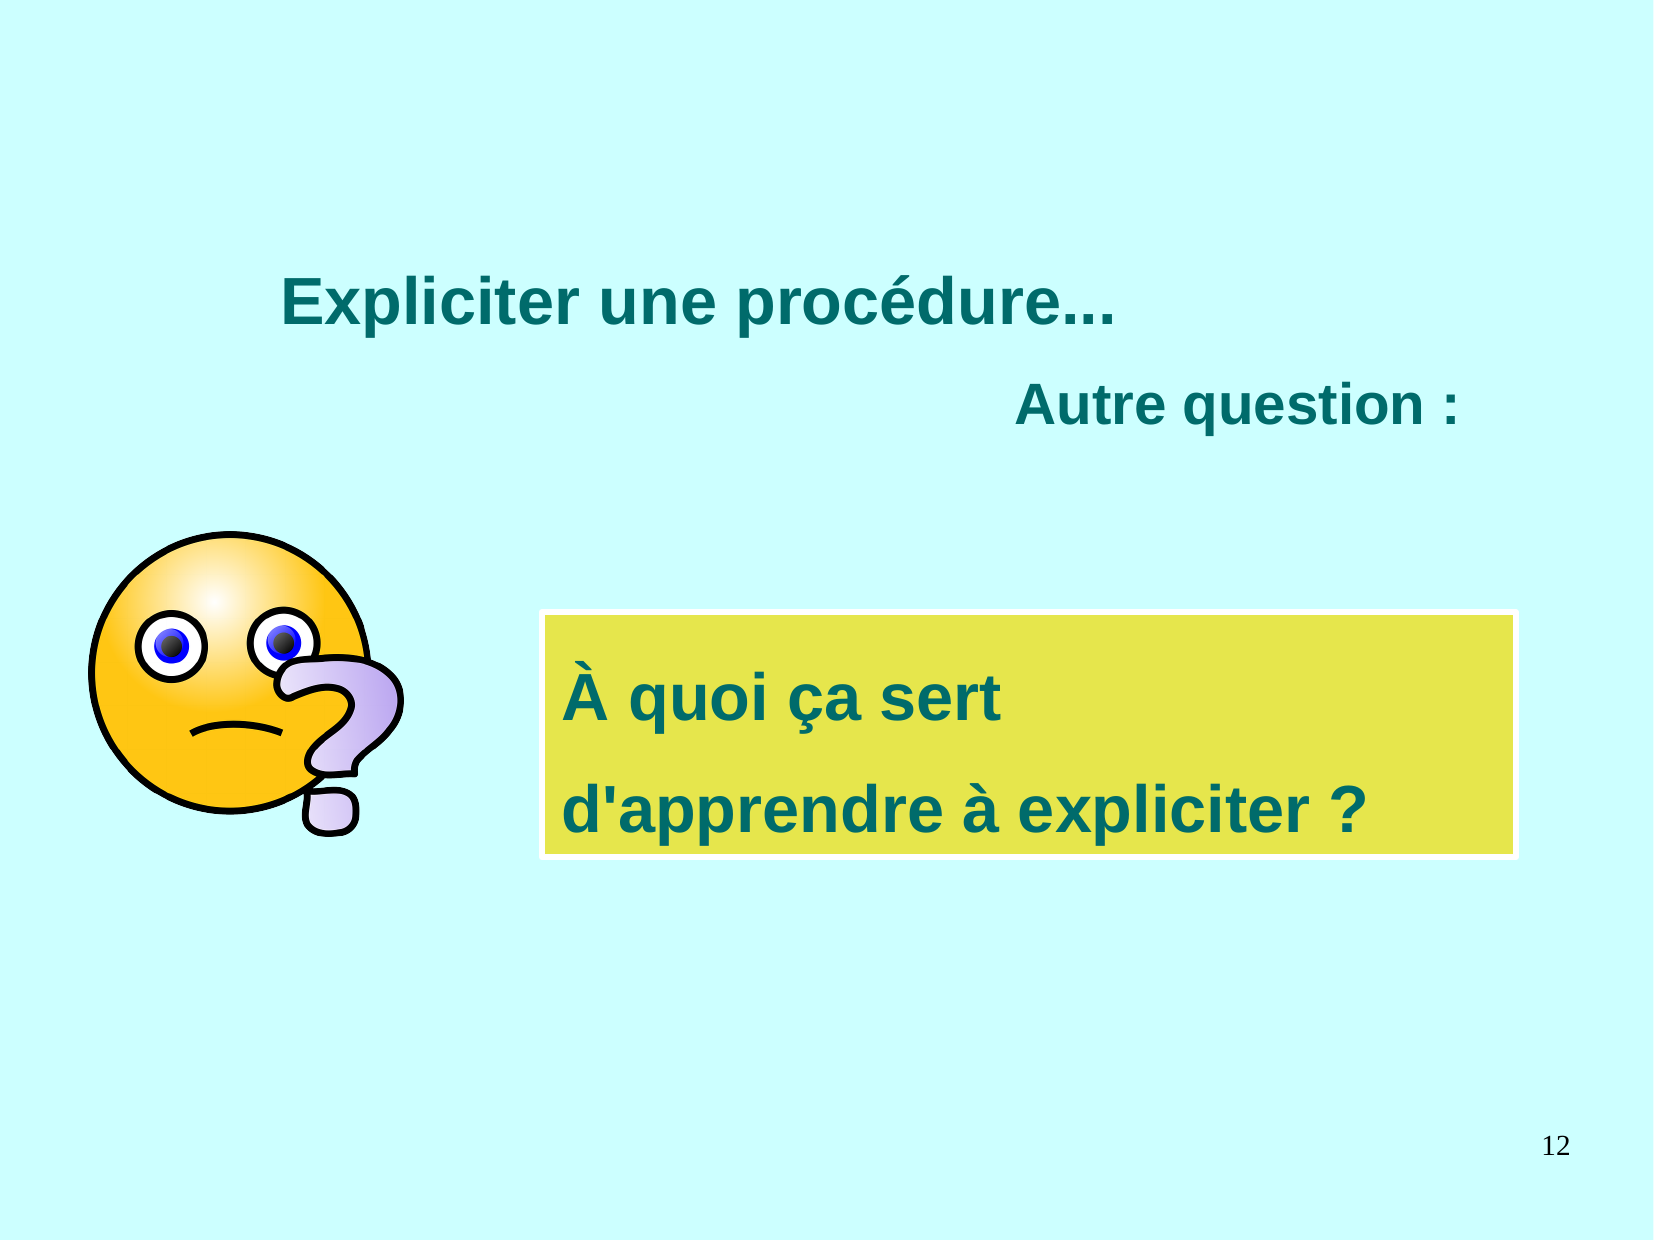

Expliciter une procédure...
Autre question :
À quoi ça sert
d'apprendre à expliciter ?
12